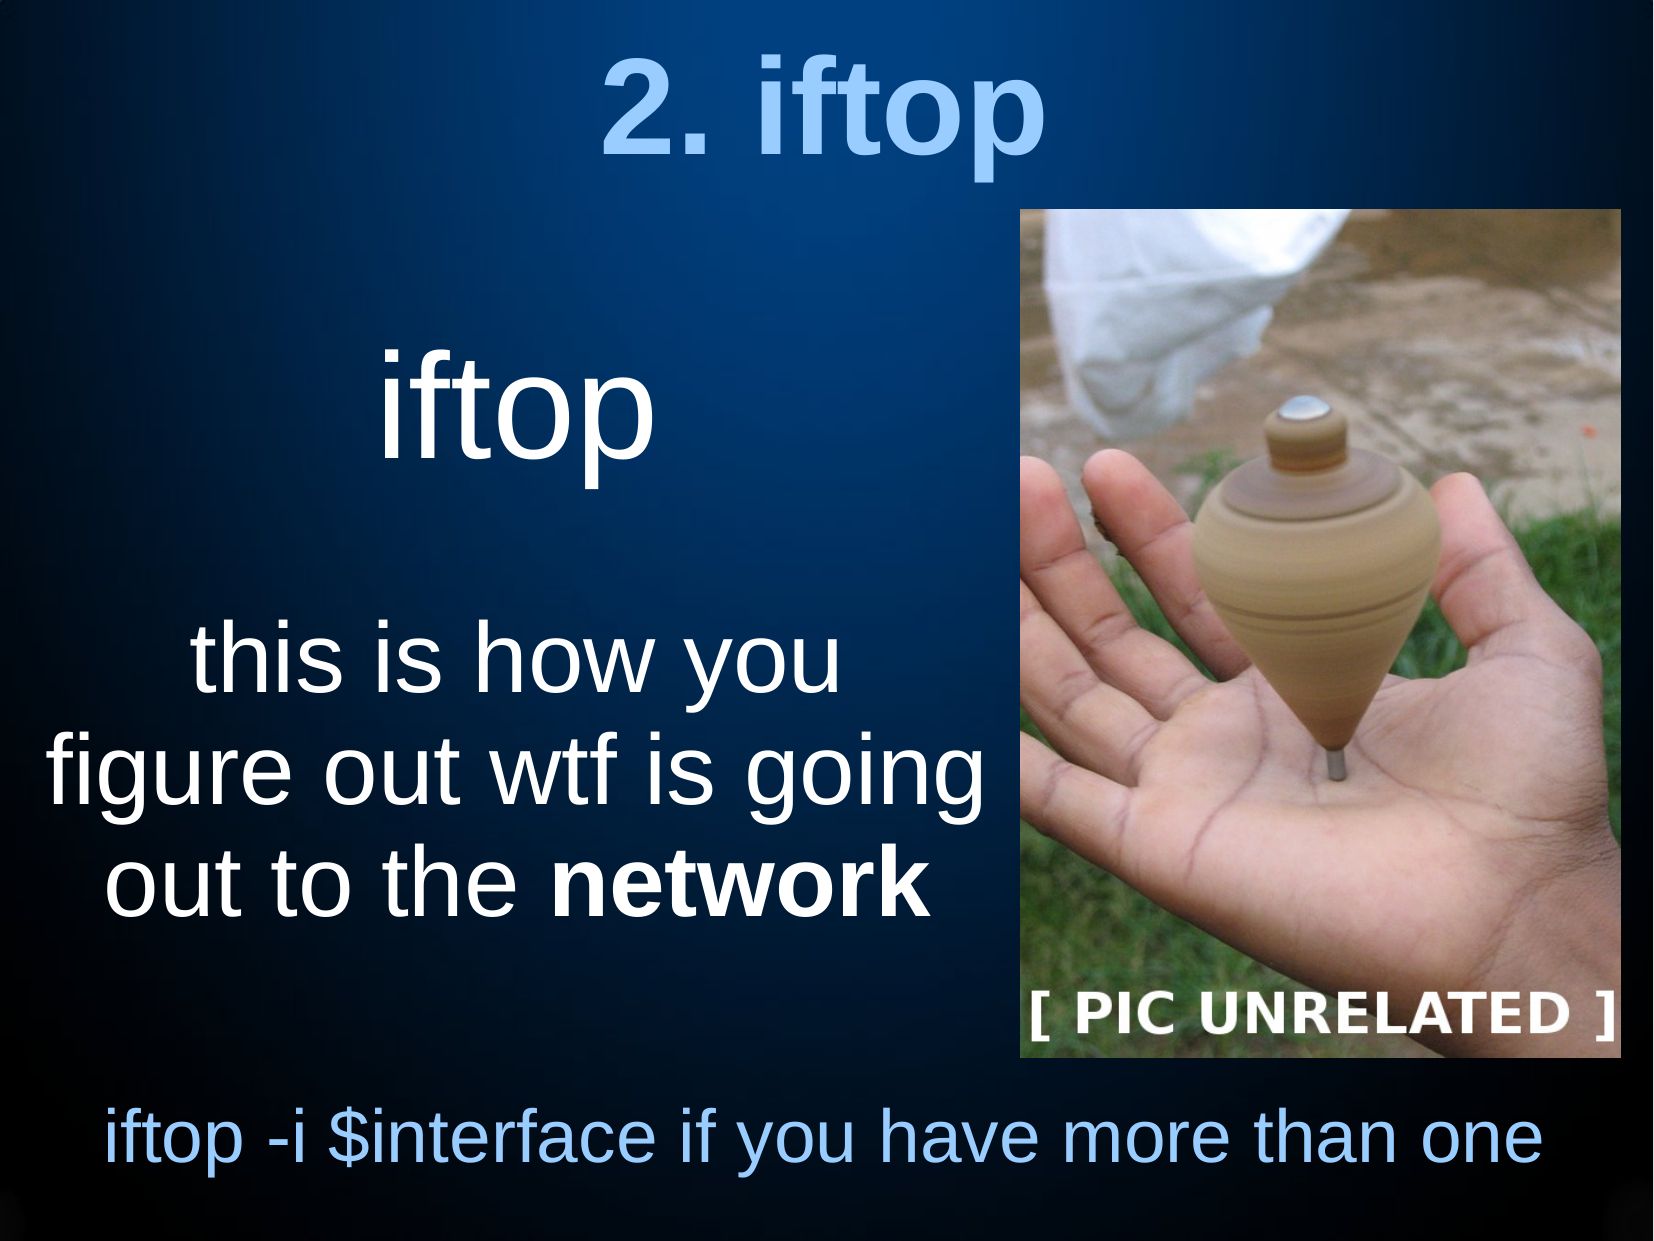

# 2. iftop
iftop
this is how you
figure out wtf is going out to the network
iftop -i $interface if you have more than one